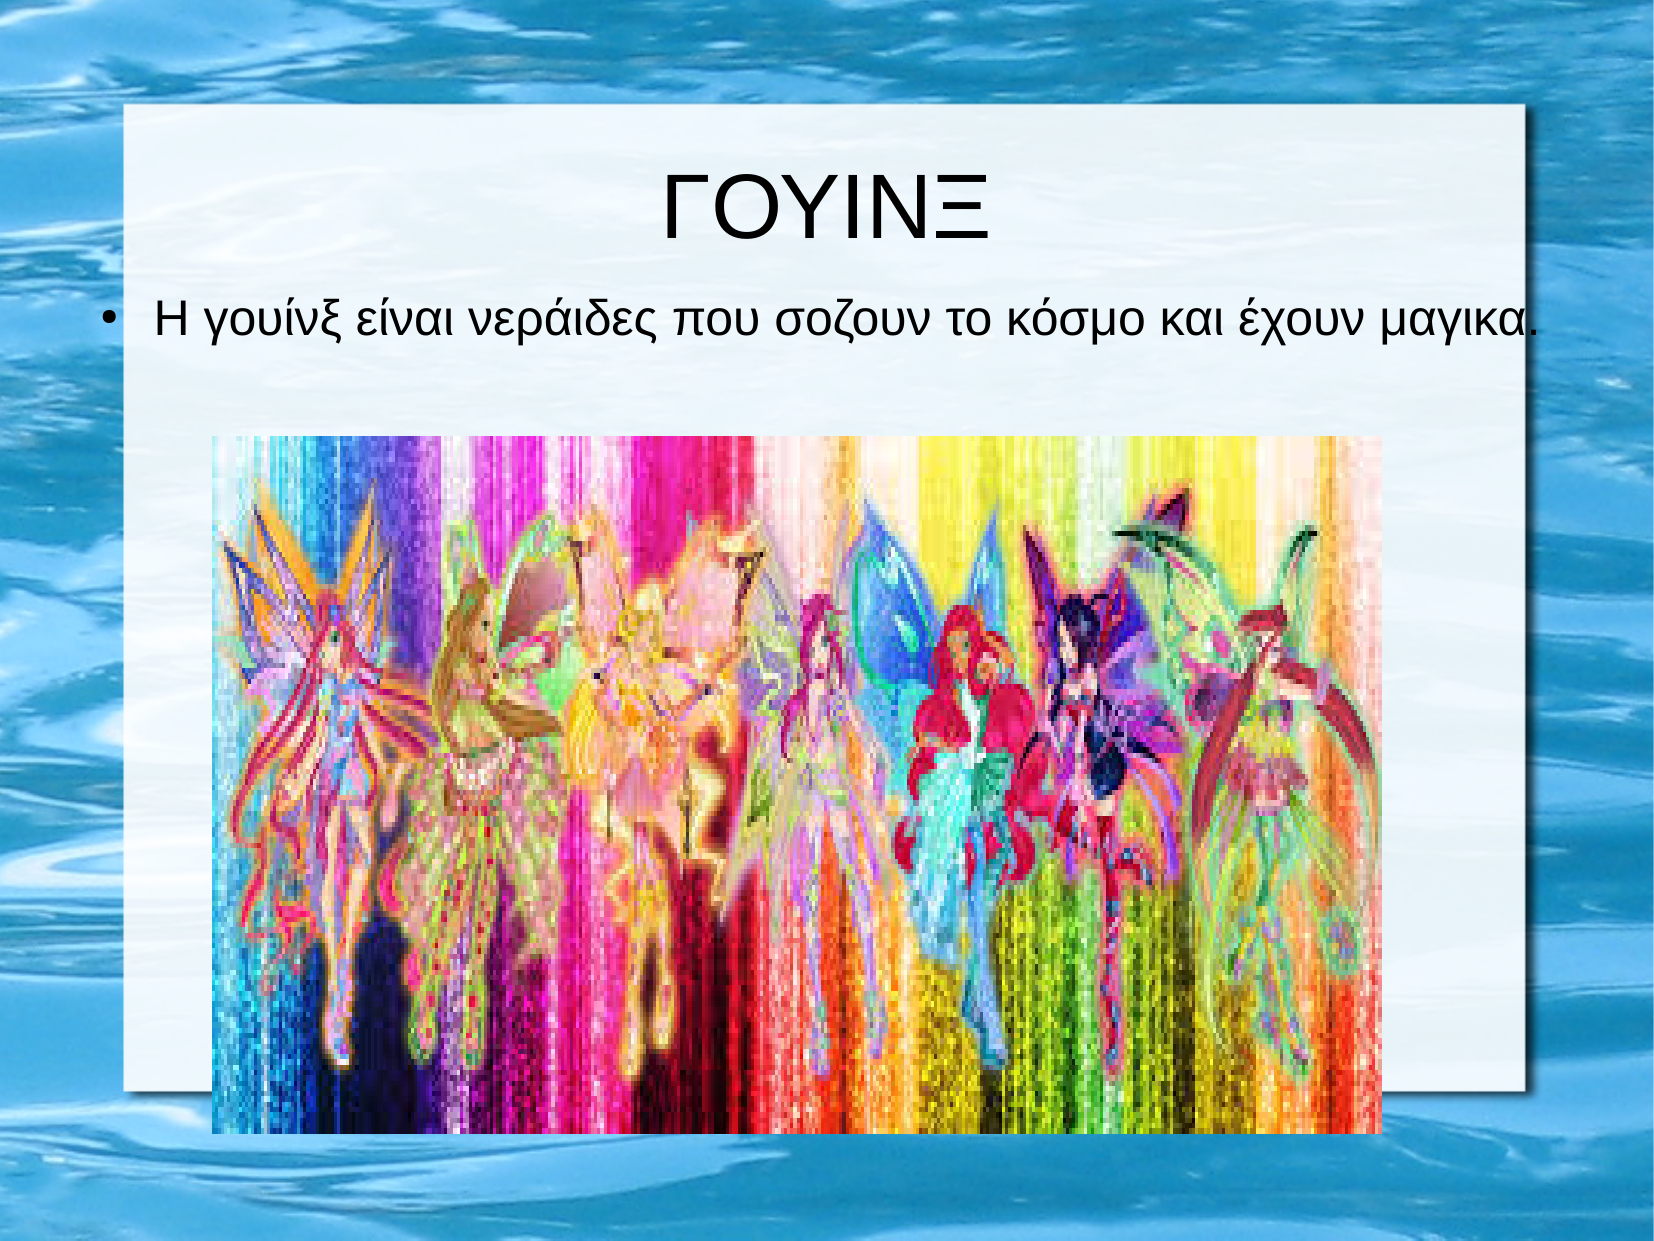

# ΓΟΥΙΝΞ
Η γουίνξ είναι νεράιδες που σοζουν το κόσμο και έχουν μαγικα.